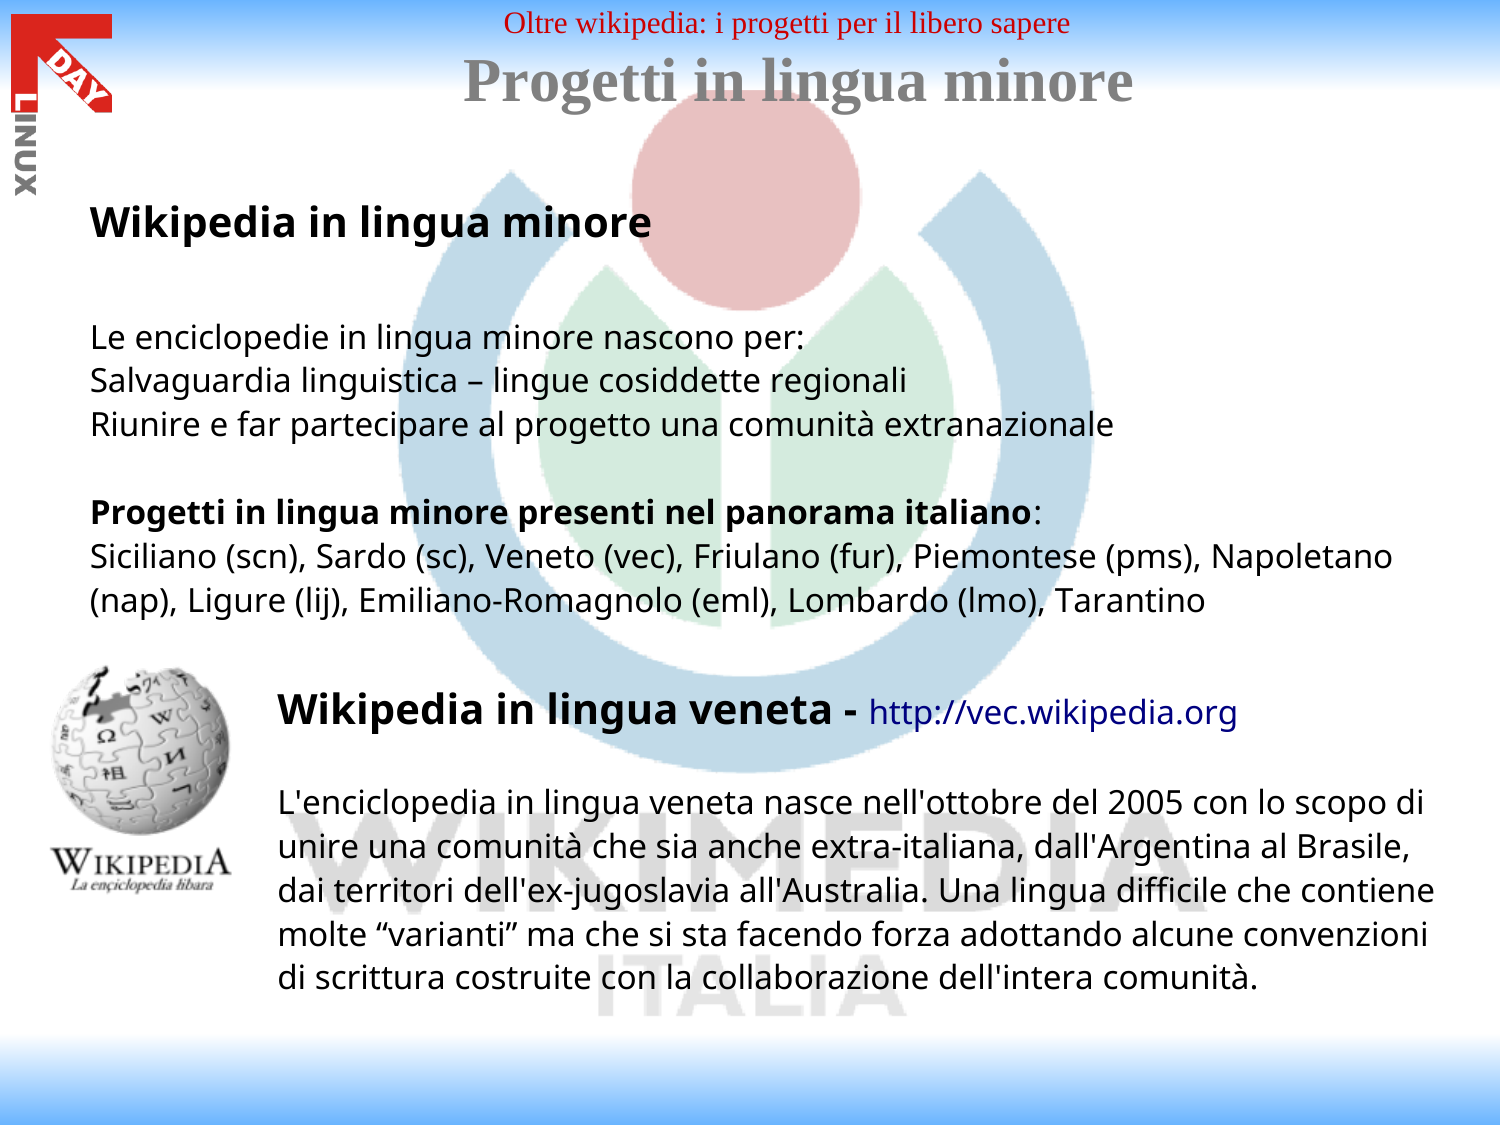

Oltre wikipedia: i progetti per il libero sapere
Progetti in lingua minore
Wikipedia in lingua minore
Le enciclopedie in lingua minore nascono per:
Salvaguardia linguistica – lingue cosiddette regionali
Riunire e far partecipare al progetto una comunità extranazionale
Progetti in lingua minore presenti nel panorama italiano:
Siciliano (scn), Sardo (sc), Veneto (vec), Friulano (fur), Piemontese (pms), Napoletano (nap), Ligure (lij), Emiliano-Romagnolo (eml), Lombardo (lmo), Tarantino
Wikipedia in lingua veneta - http://vec.wikipedia.org
L'enciclopedia in lingua veneta nasce nell'ottobre del 2005 con lo scopo di unire una comunità che sia anche extra-italiana, dall'Argentina al Brasile, dai territori dell'ex-jugoslavia all'Australia. Una lingua difficile che contiene molte “varianti” ma che si sta facendo forza adottando alcune convenzioni di scrittura costruite con la collaborazione dell'intera comunità.